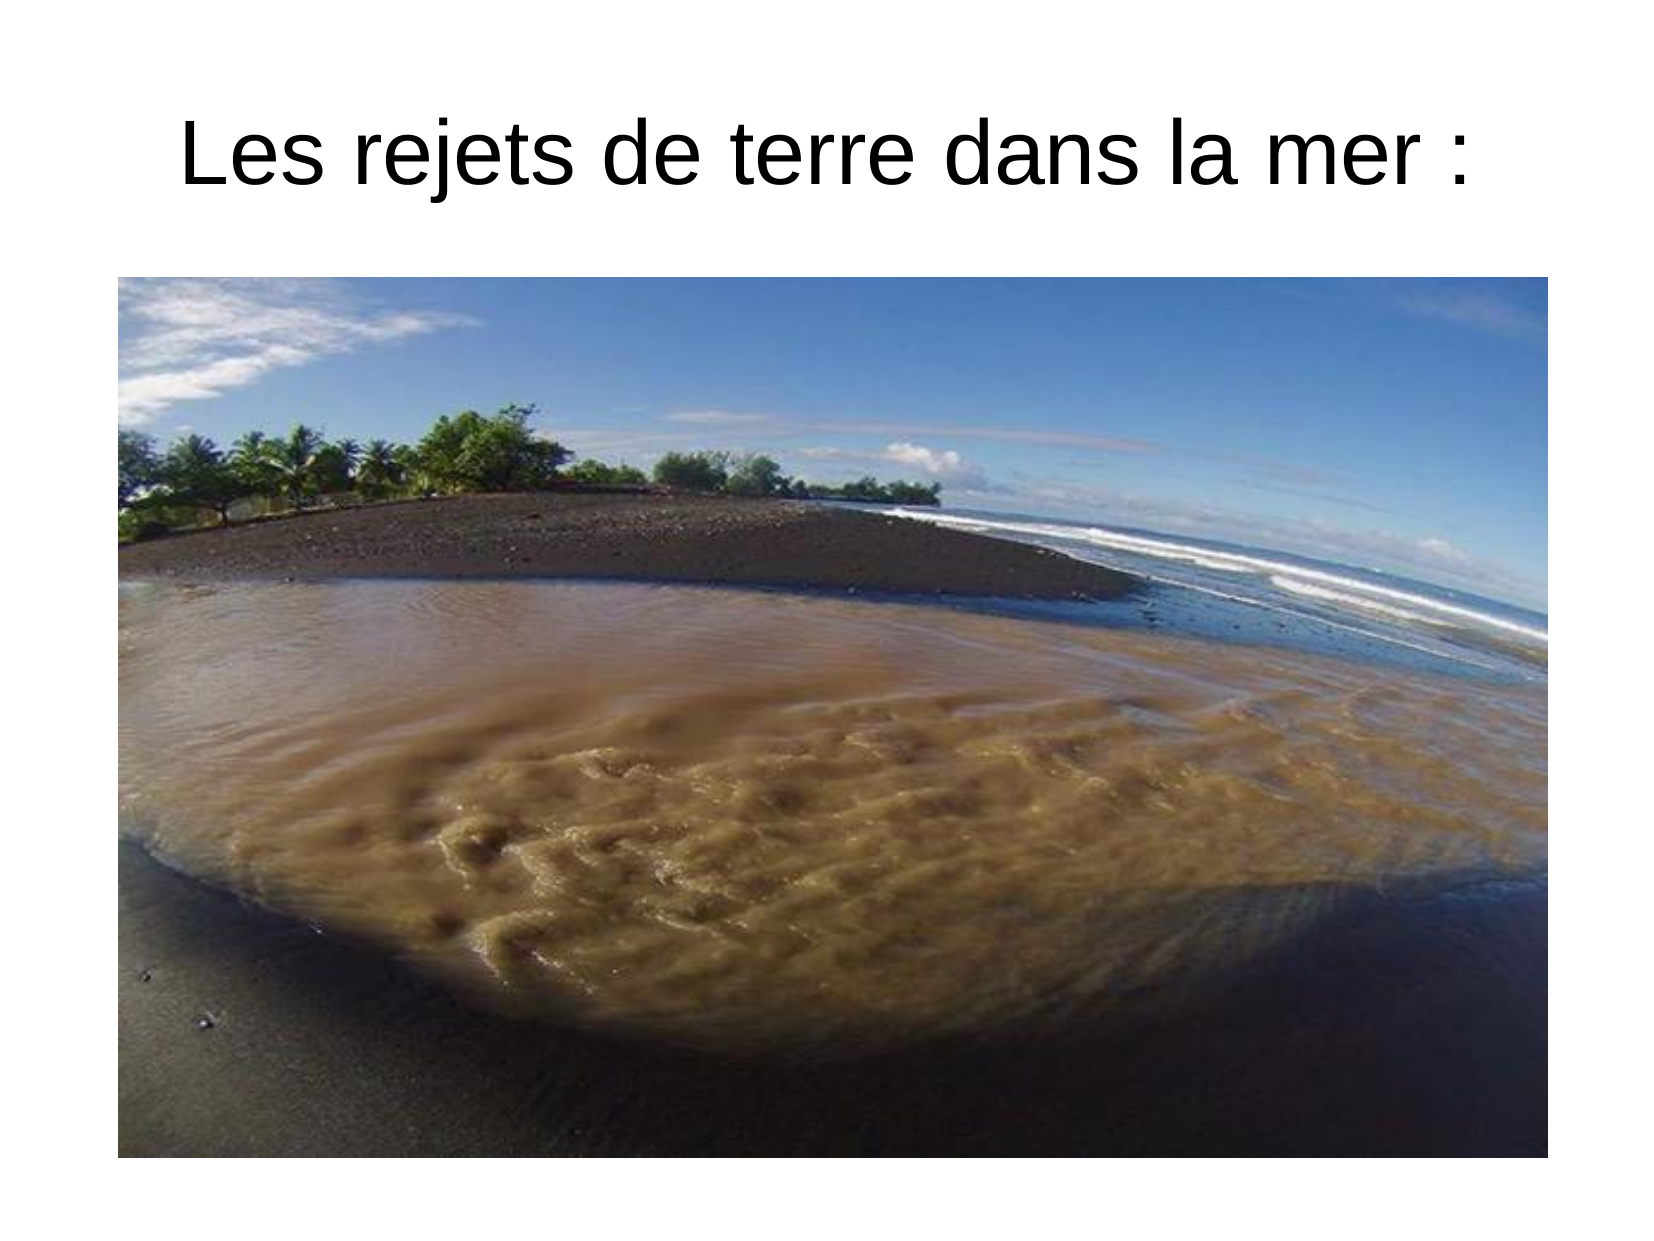

# Les rejets de terre dans la mer :